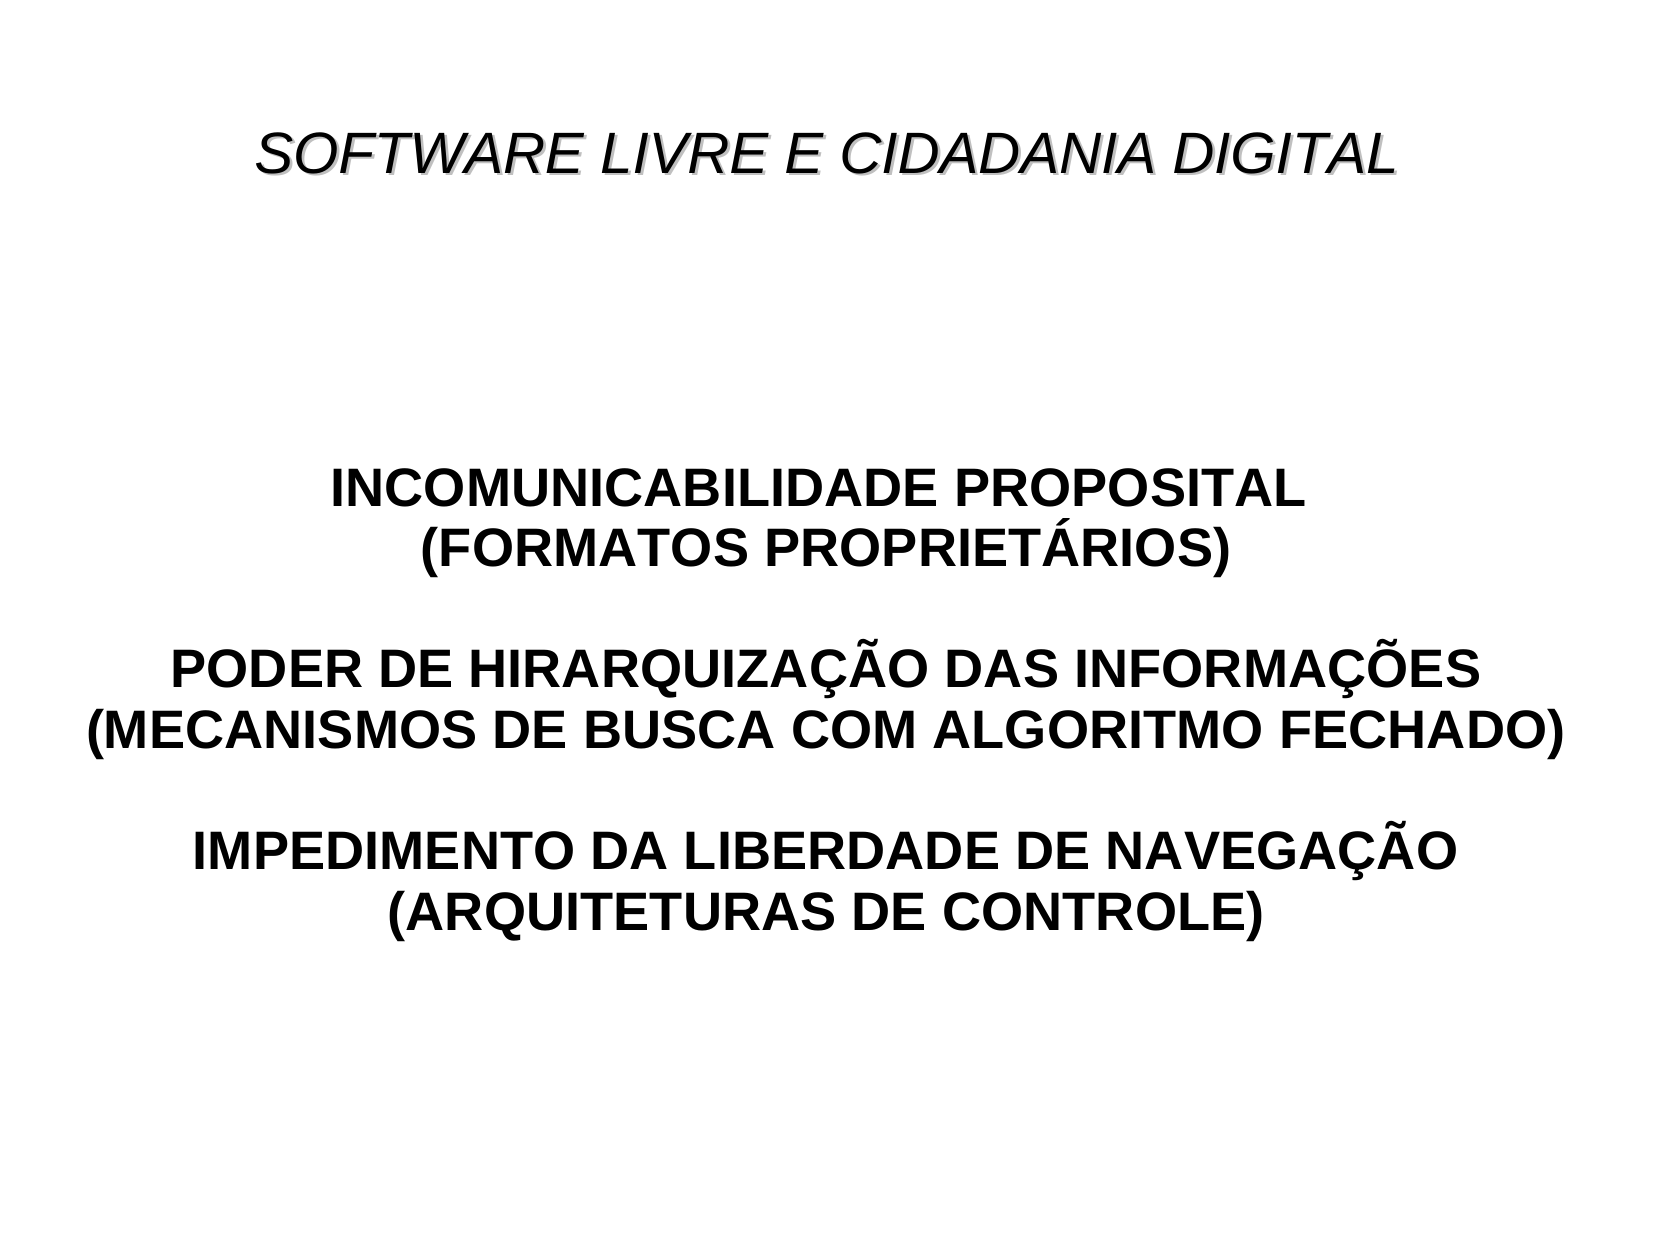

# SOFTWARE LIVRE E CIDADANIA DIGITAL
INCOMUNICABILIDADE PROPOSITAL
(FORMATOS PROPRIETÁRIOS)
PODER DE HIRARQUIZAÇÃO DAS INFORMAÇÕES (MECANISMOS DE BUSCA COM ALGORITMO FECHADO)
IMPEDIMENTO DA LIBERDADE DE NAVEGAÇÃO (ARQUITETURAS DE CONTROLE)